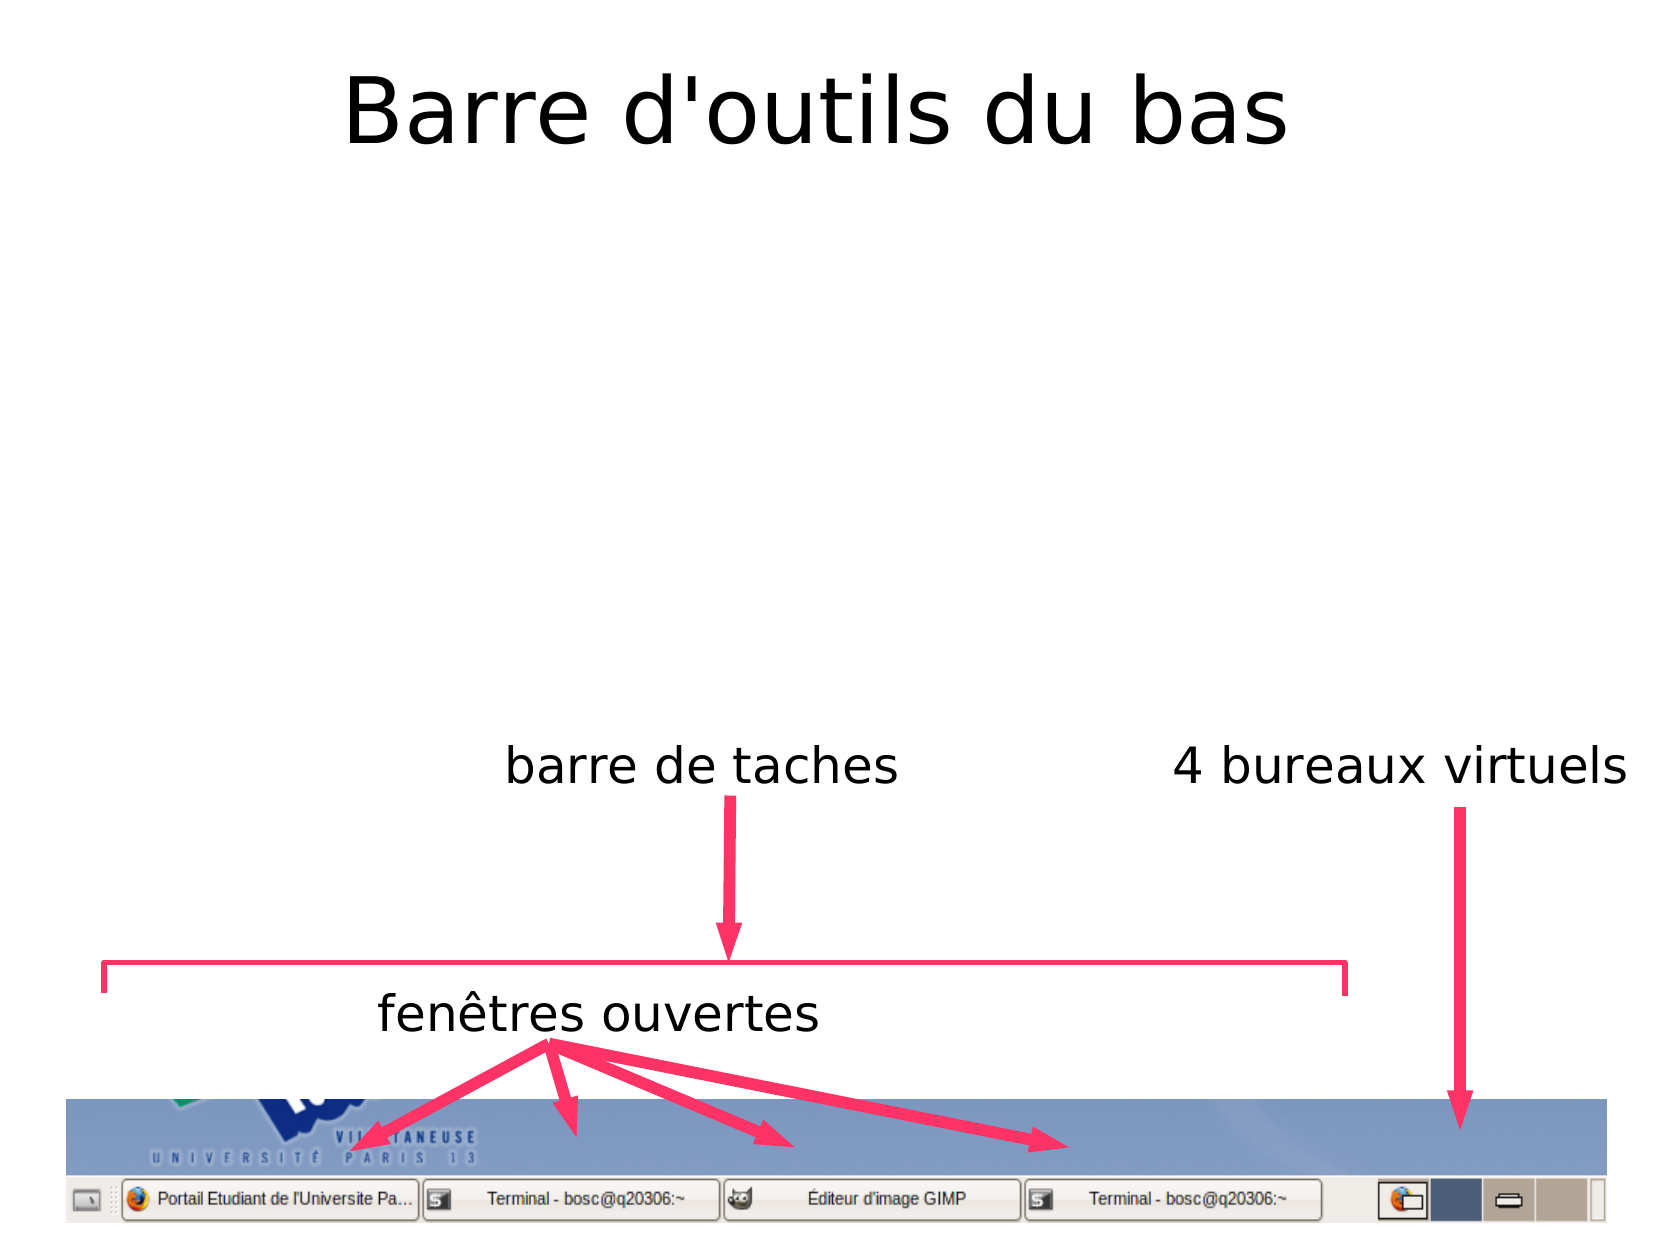

# Barre d'outils du bas
barre de taches
4 bureaux virtuels
fenêtres ouvertes